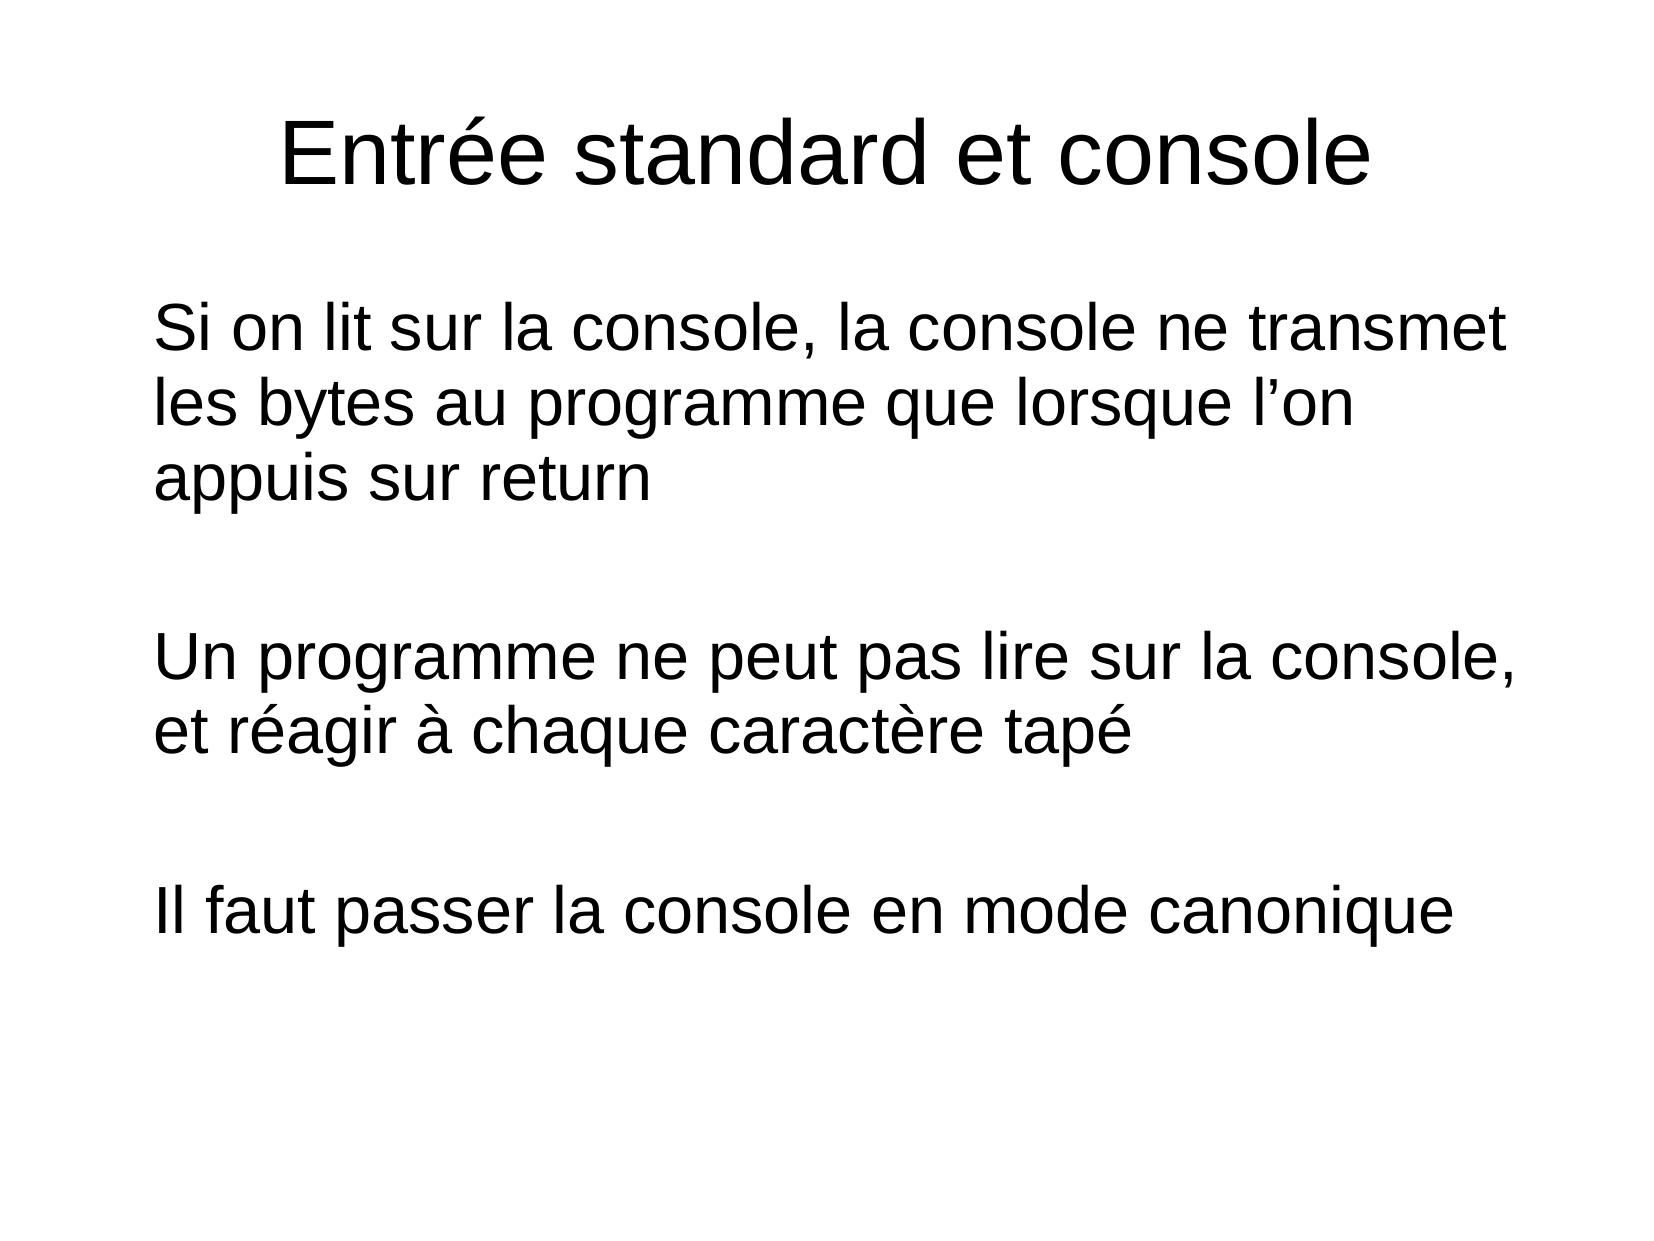

# Entrée standard et console
Si on lit sur la console, la console ne transmet les bytes au programme que lorsque l’on appuis sur return
Un programme ne peut pas lire sur la console, et réagir à chaque caractère tapé
Il faut passer la console en mode canonique